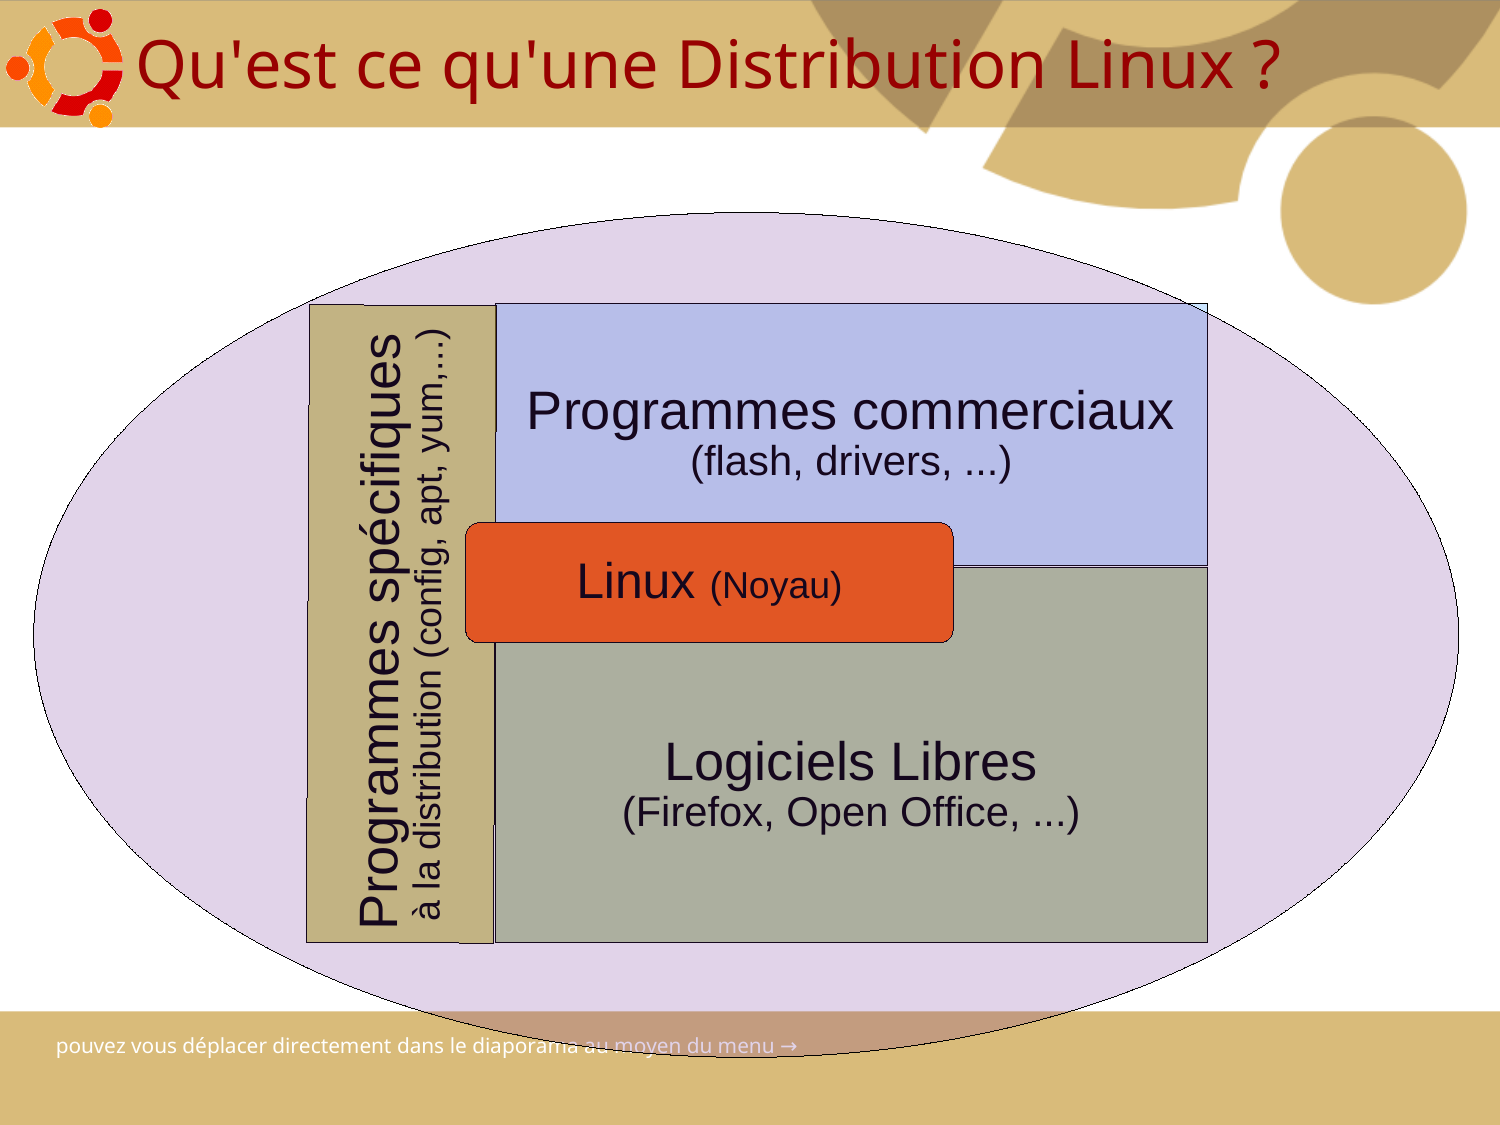

# Qu'est ce qu'une Distribution Linux ?
Programmes commerciaux
(flash, drivers, ...)
Linux (Noyau)
Programmes spécifiques
à la distribution (config, apt, yum,...)
Logiciels Libres
(Firefox, Open Office, ...)
pouvez vous déplacer directement dans le diaporama au moyen du menu →